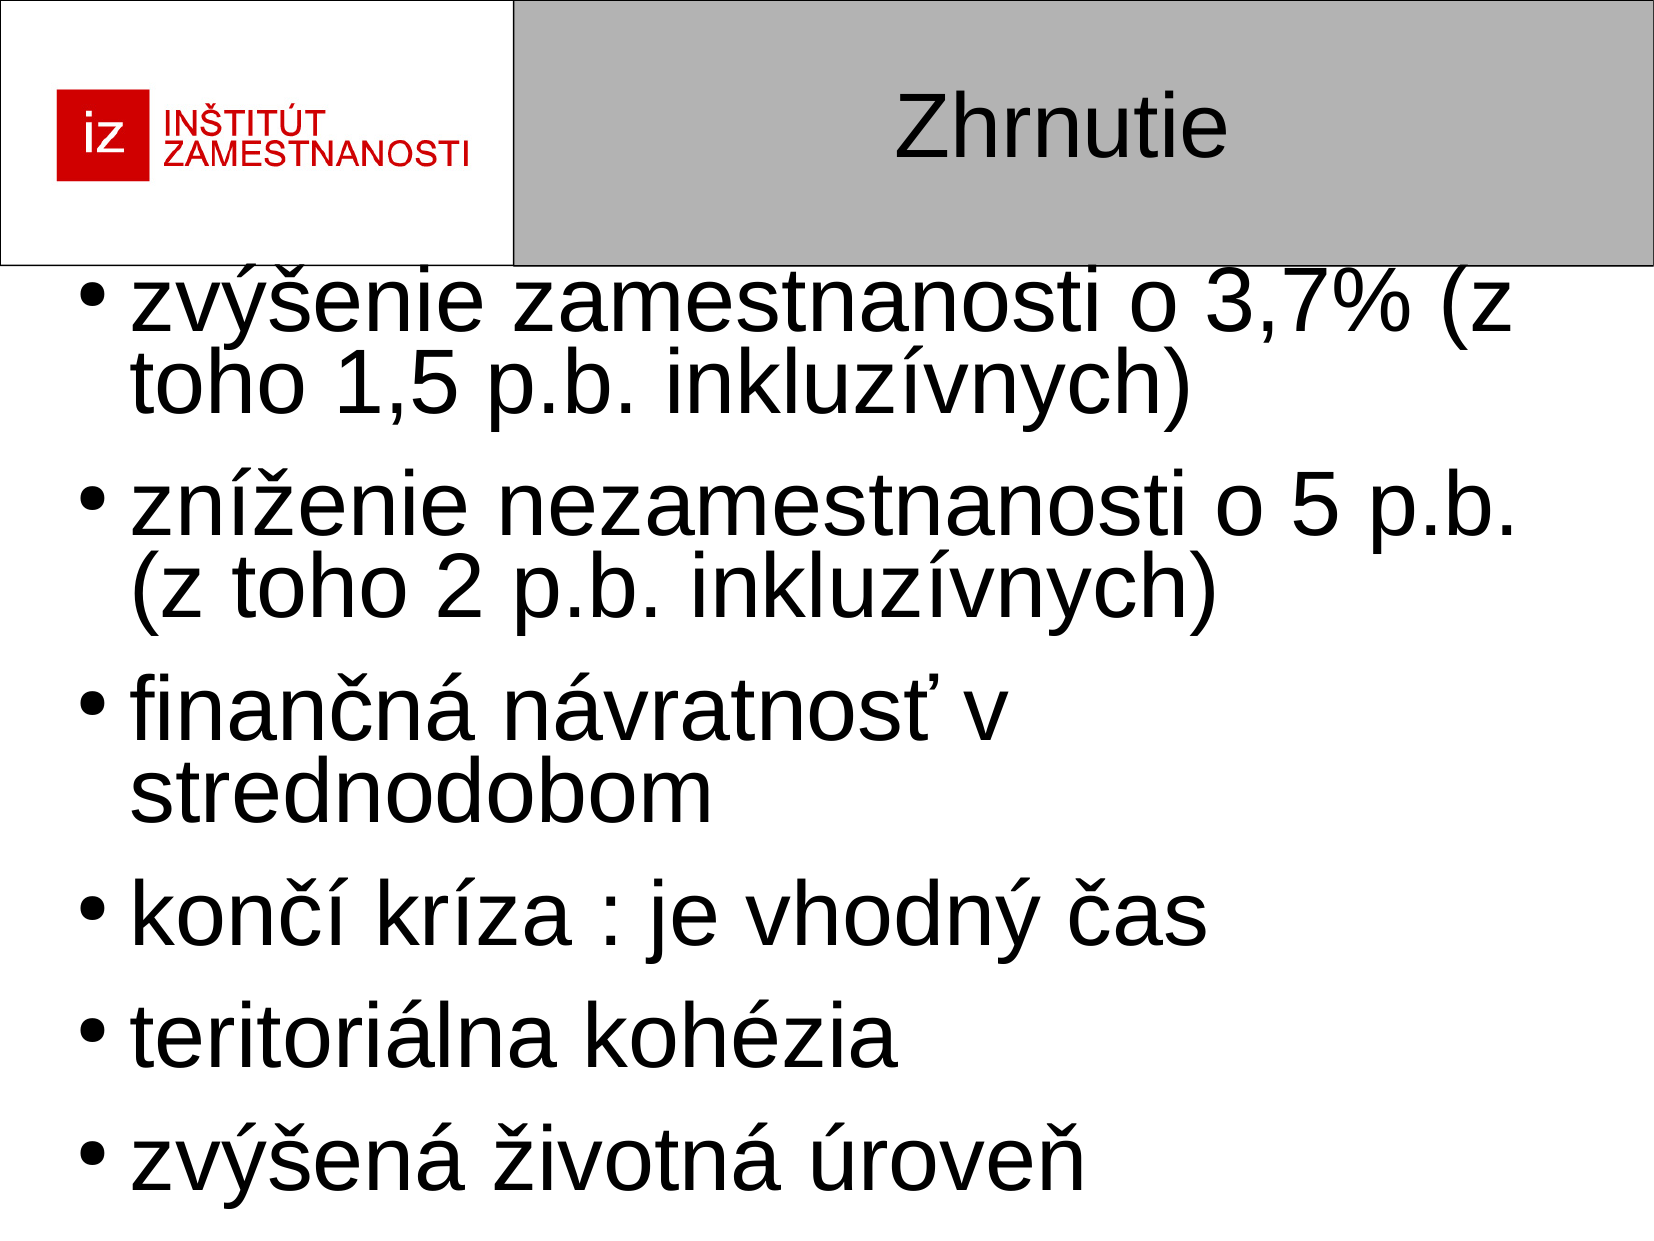

# Zhrnutie
zvýšenie zamestnanosti o 3,7% (z toho 1,5 p.b. inkluzívnych)
zníženie nezamestnanosti o 5 p.b. (z toho 2 p.b. inkluzívnych)
finančná návratnosť v strednodobom
končí kríza : je vhodný čas
teritoriálna kohézia
zvýšená životná úroveň